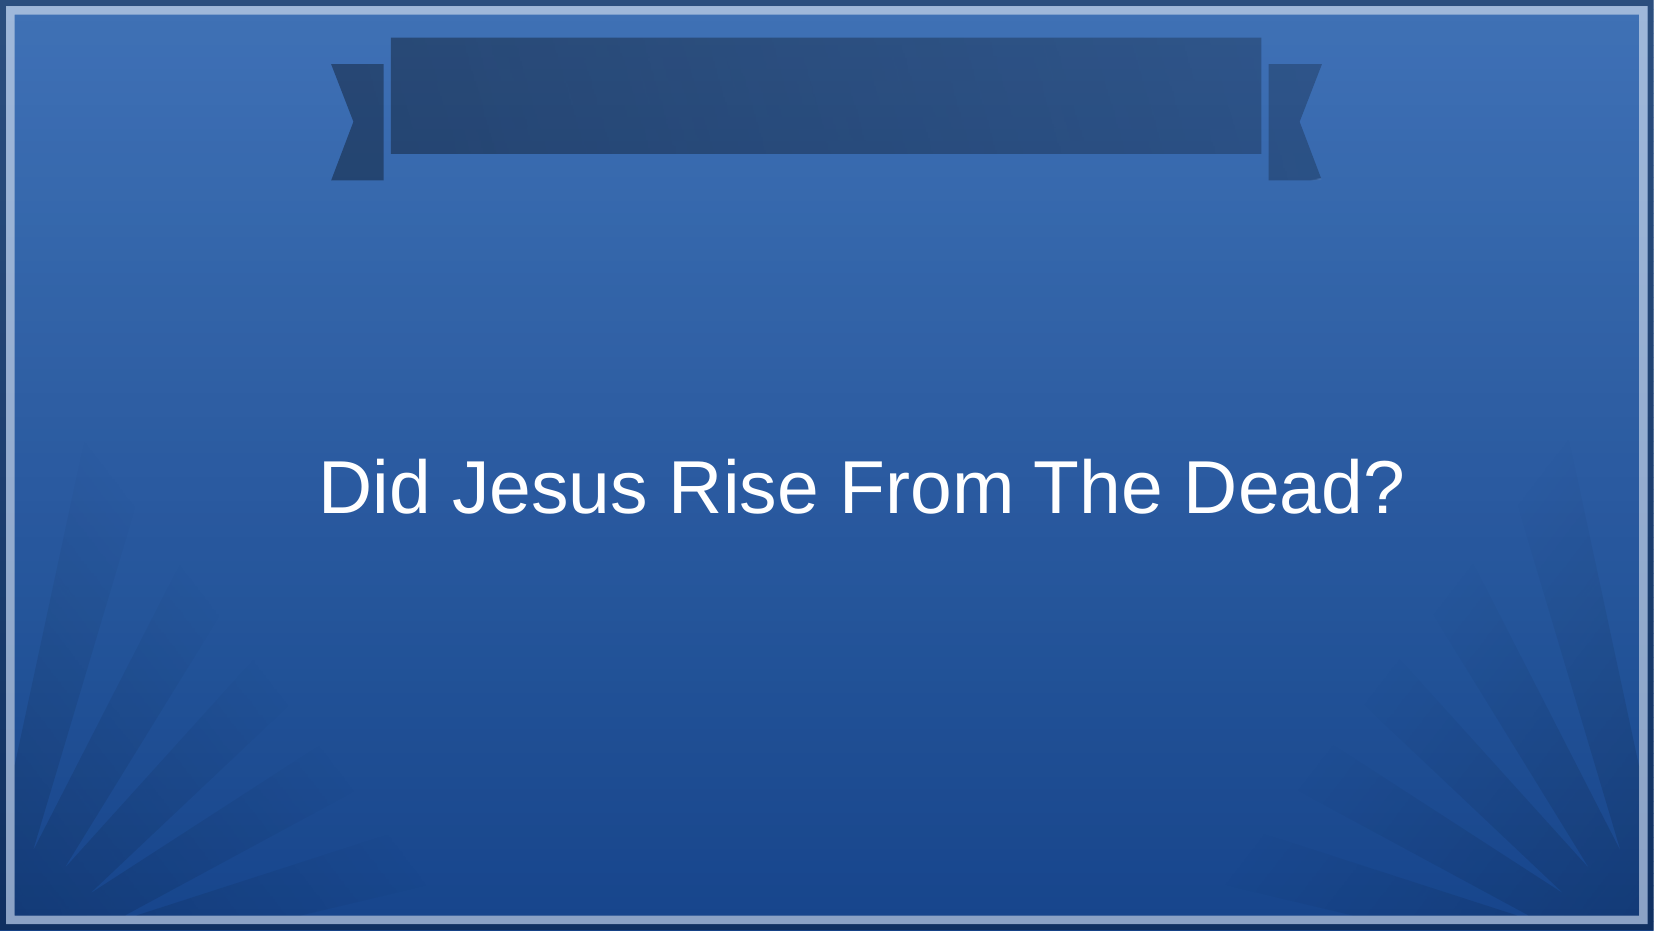

#
Did Jesus Rise From The Dead?